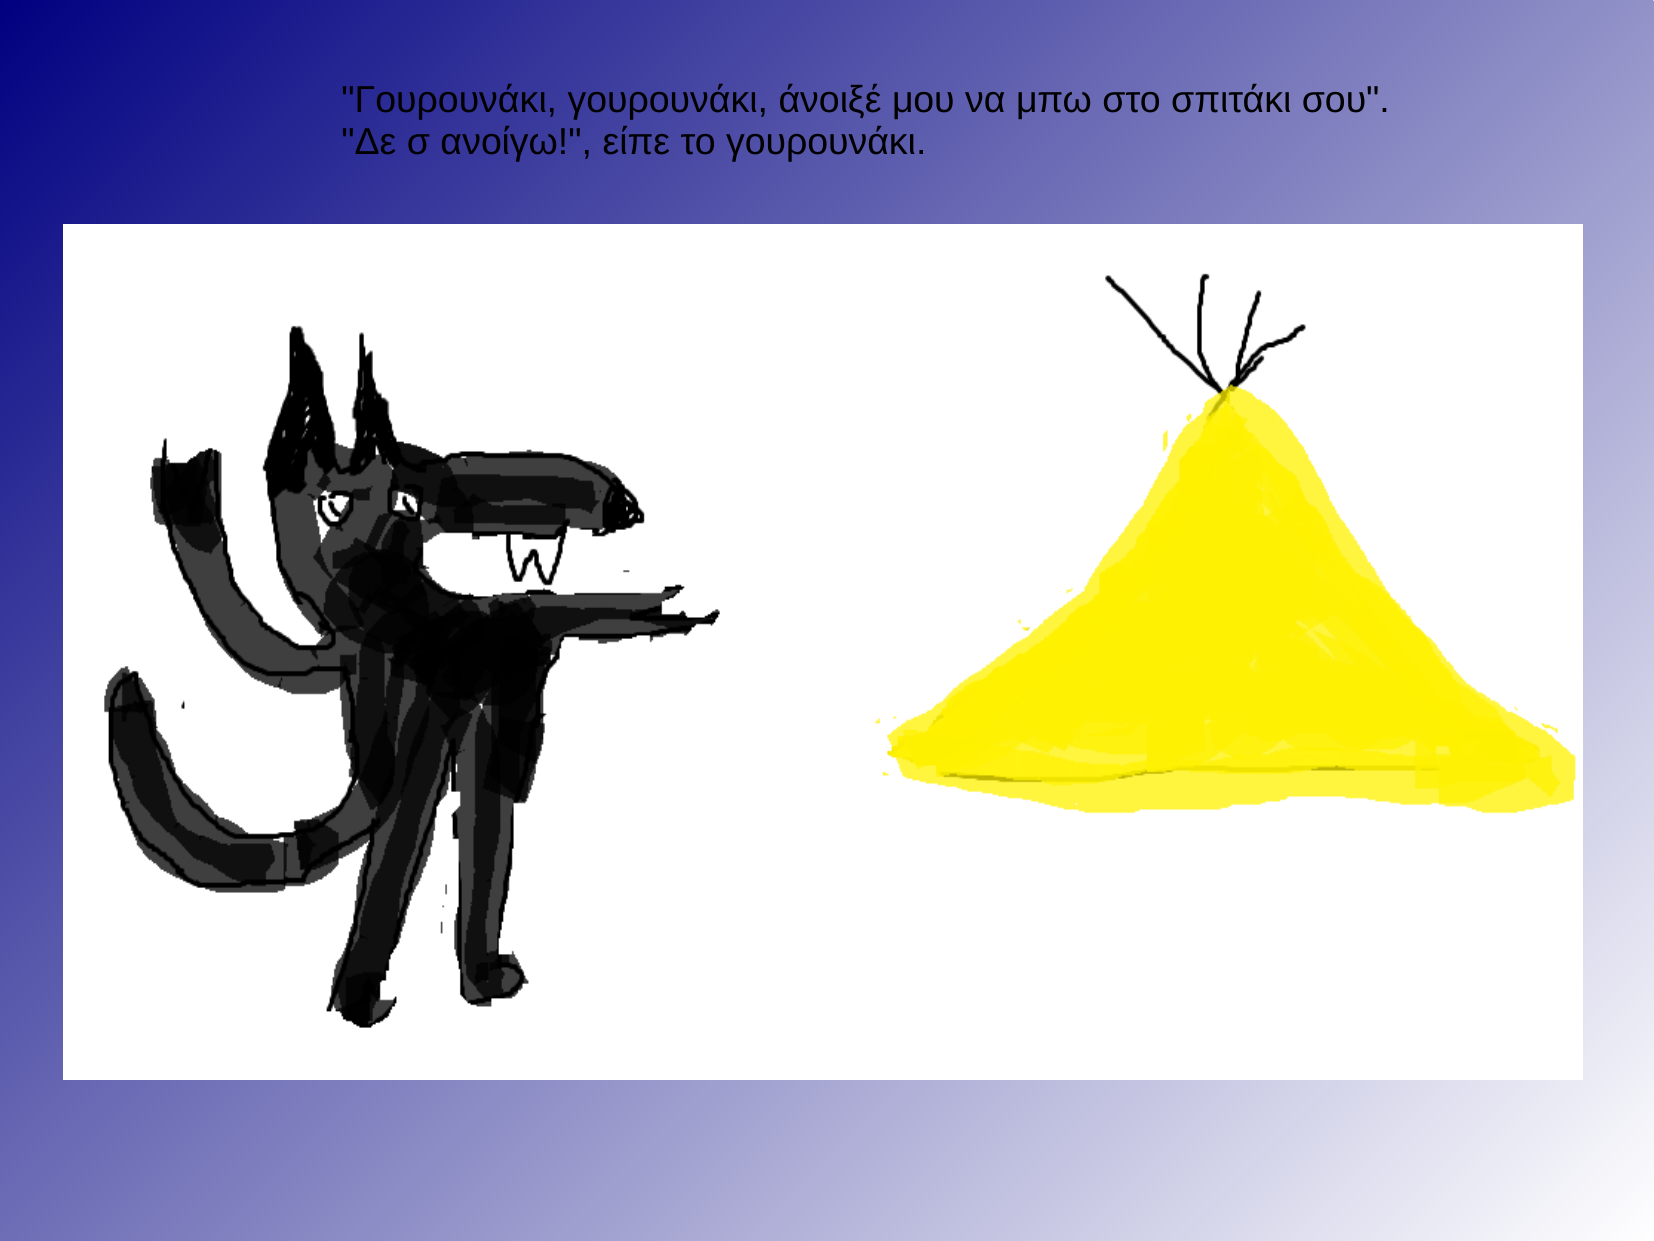

"Γουρουνάκι, γουρουνάκι, άνοιξέ μου να μπω στο σπιτάκι σου".
"Δε σ ανοίγω!", είπε το γουρουνάκι.
#